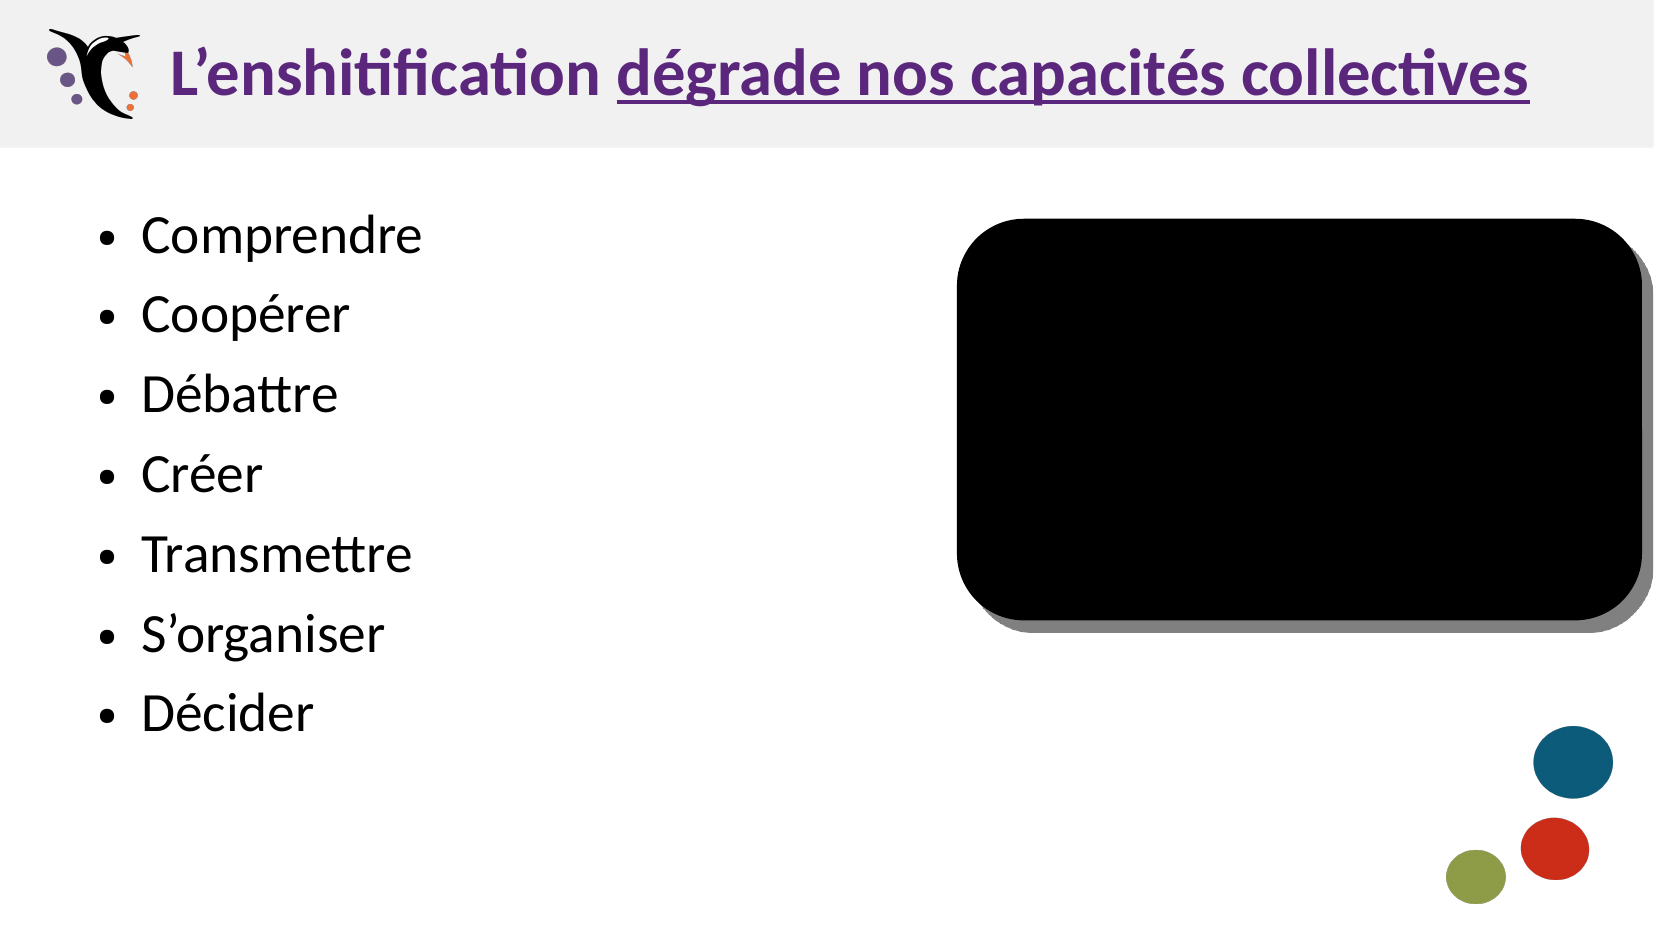

# L’enshitification dégrade nos capacités collectives
Comprendre
Coopérer
Débattre
Créer
Transmettre
S’organiser
Décider